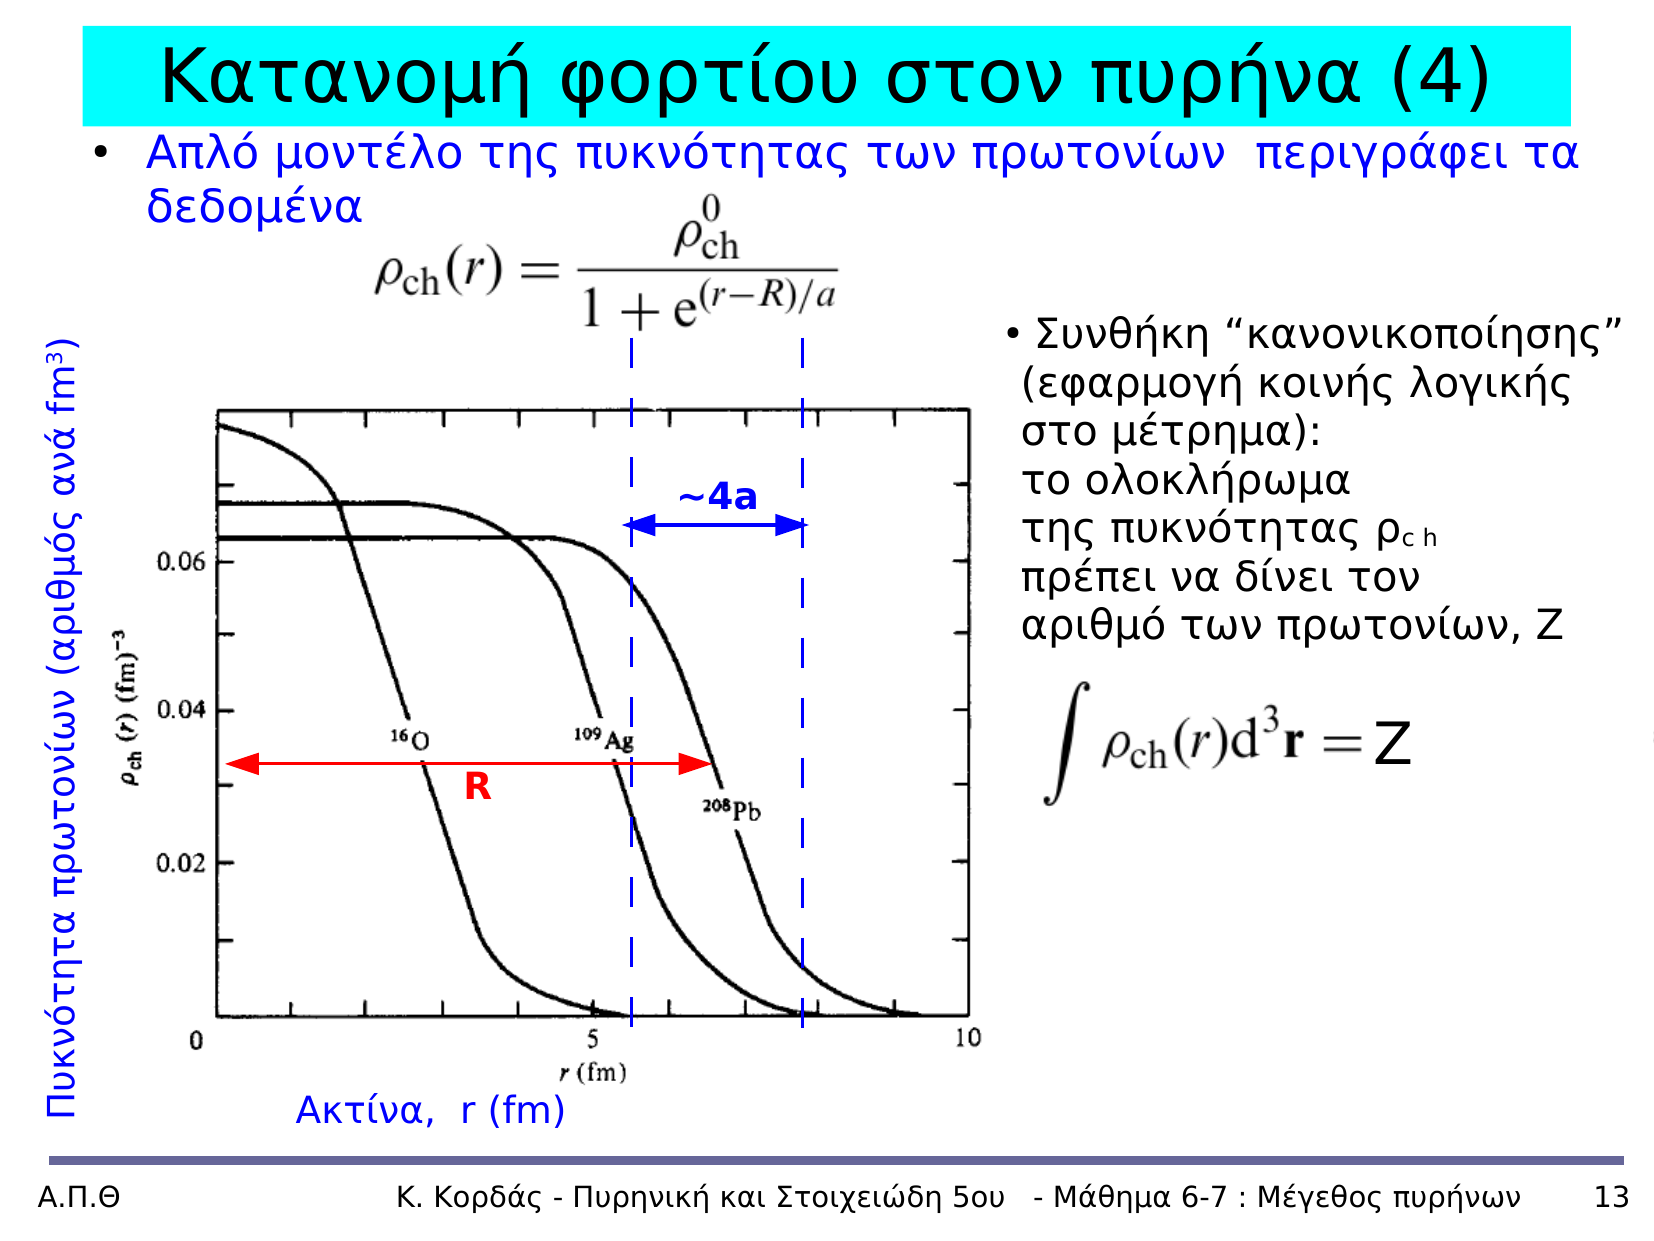

# Κατανομή φορτίου στον πυρήνα (4)
Απλό μοντέλο της πυκνότητας των πρωτονίων περιγράφει τα δεδομένα:
 Συνθήκη “κανονικοποίησης”
(εφαρμογή κοινής λογικής
στο μέτρημα):
το ολοκλήρωμα
της πυκνότητας ρc h
πρέπει να δίνει τον
αριθμό των πρωτονίων, Ζ
~4a
Πυκνότητα πρωτονίων (αριθμός ανά fm3)
Ζ
R
Ακτίνα, r (fm)
Α.Π.Θ
Κ. Κορδάς - Πυρηνική και Στοιχειώδη 5ου - Μάθημα 6-7 : Mέγεθος πυρήνων
13